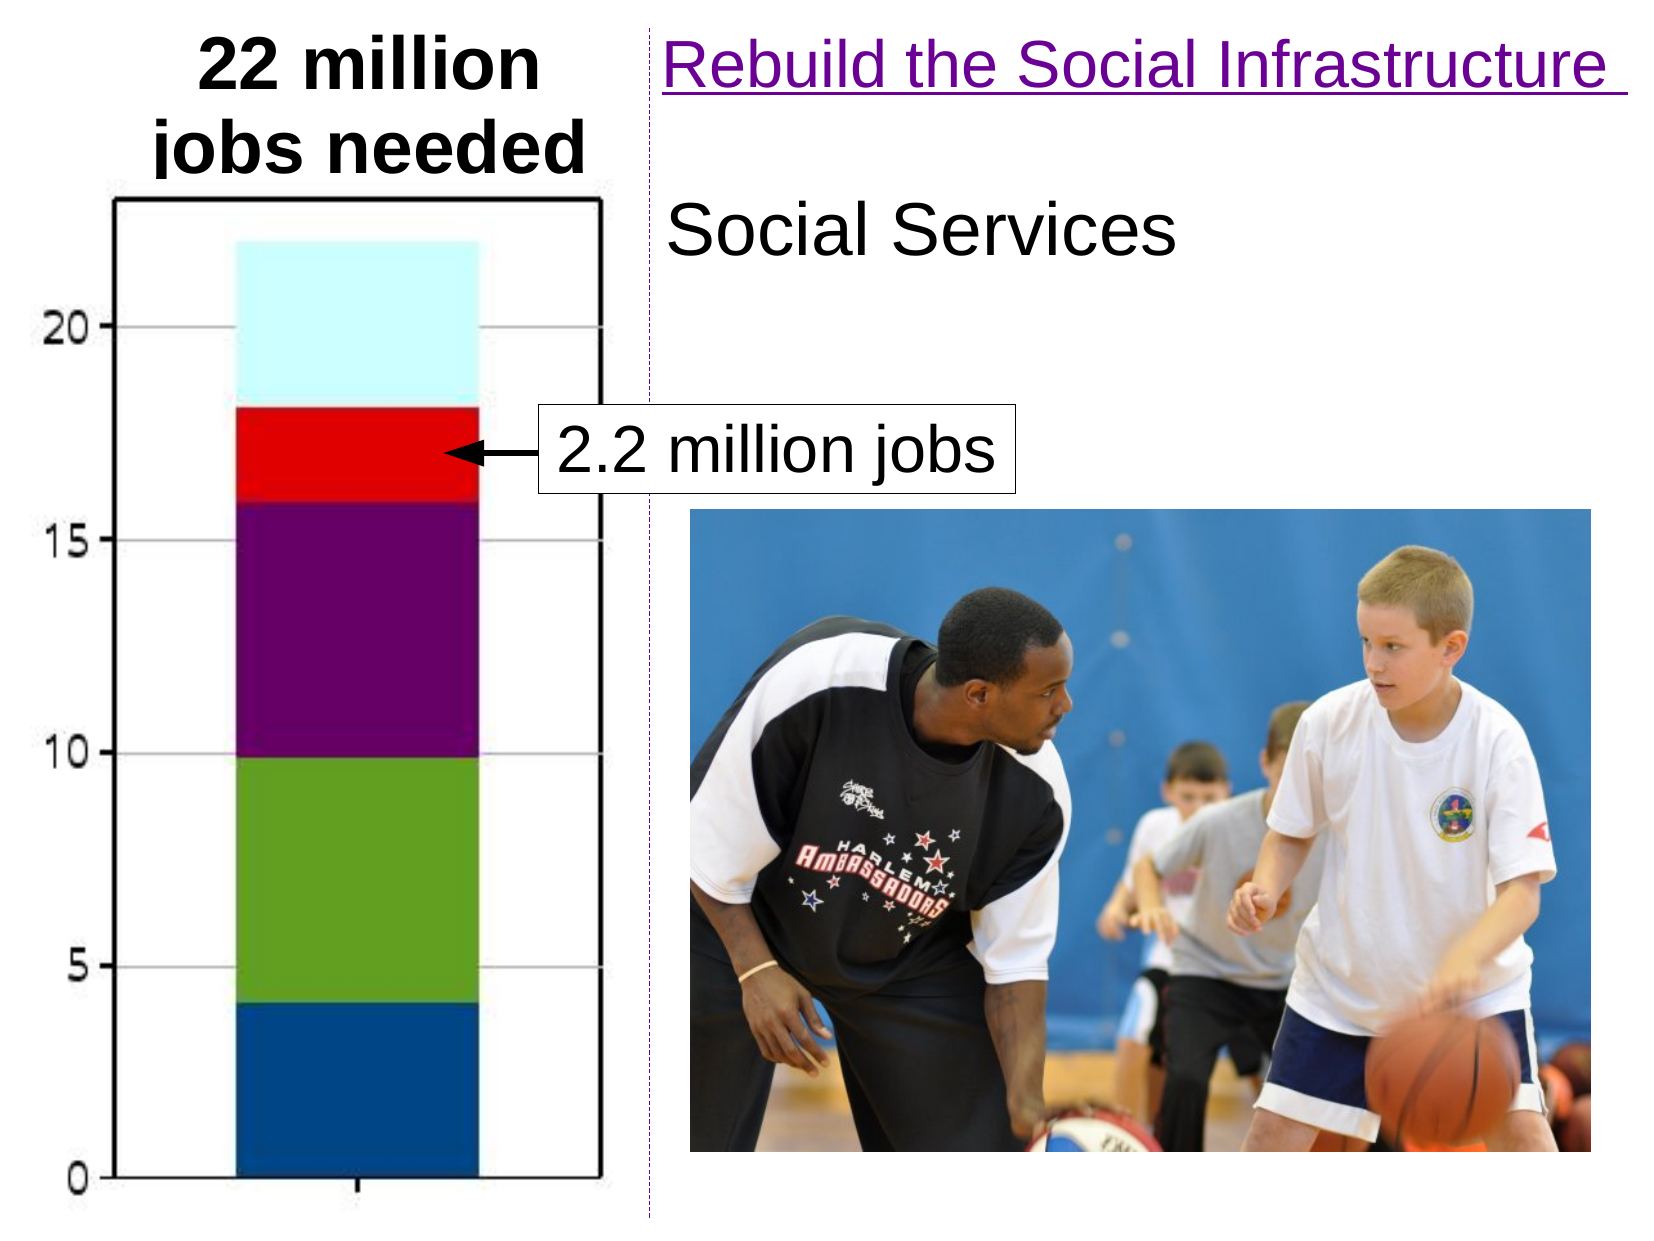

22 million
jobs needed
Rebuild the Social Infrastructure
Social Services
2.2 million jobs